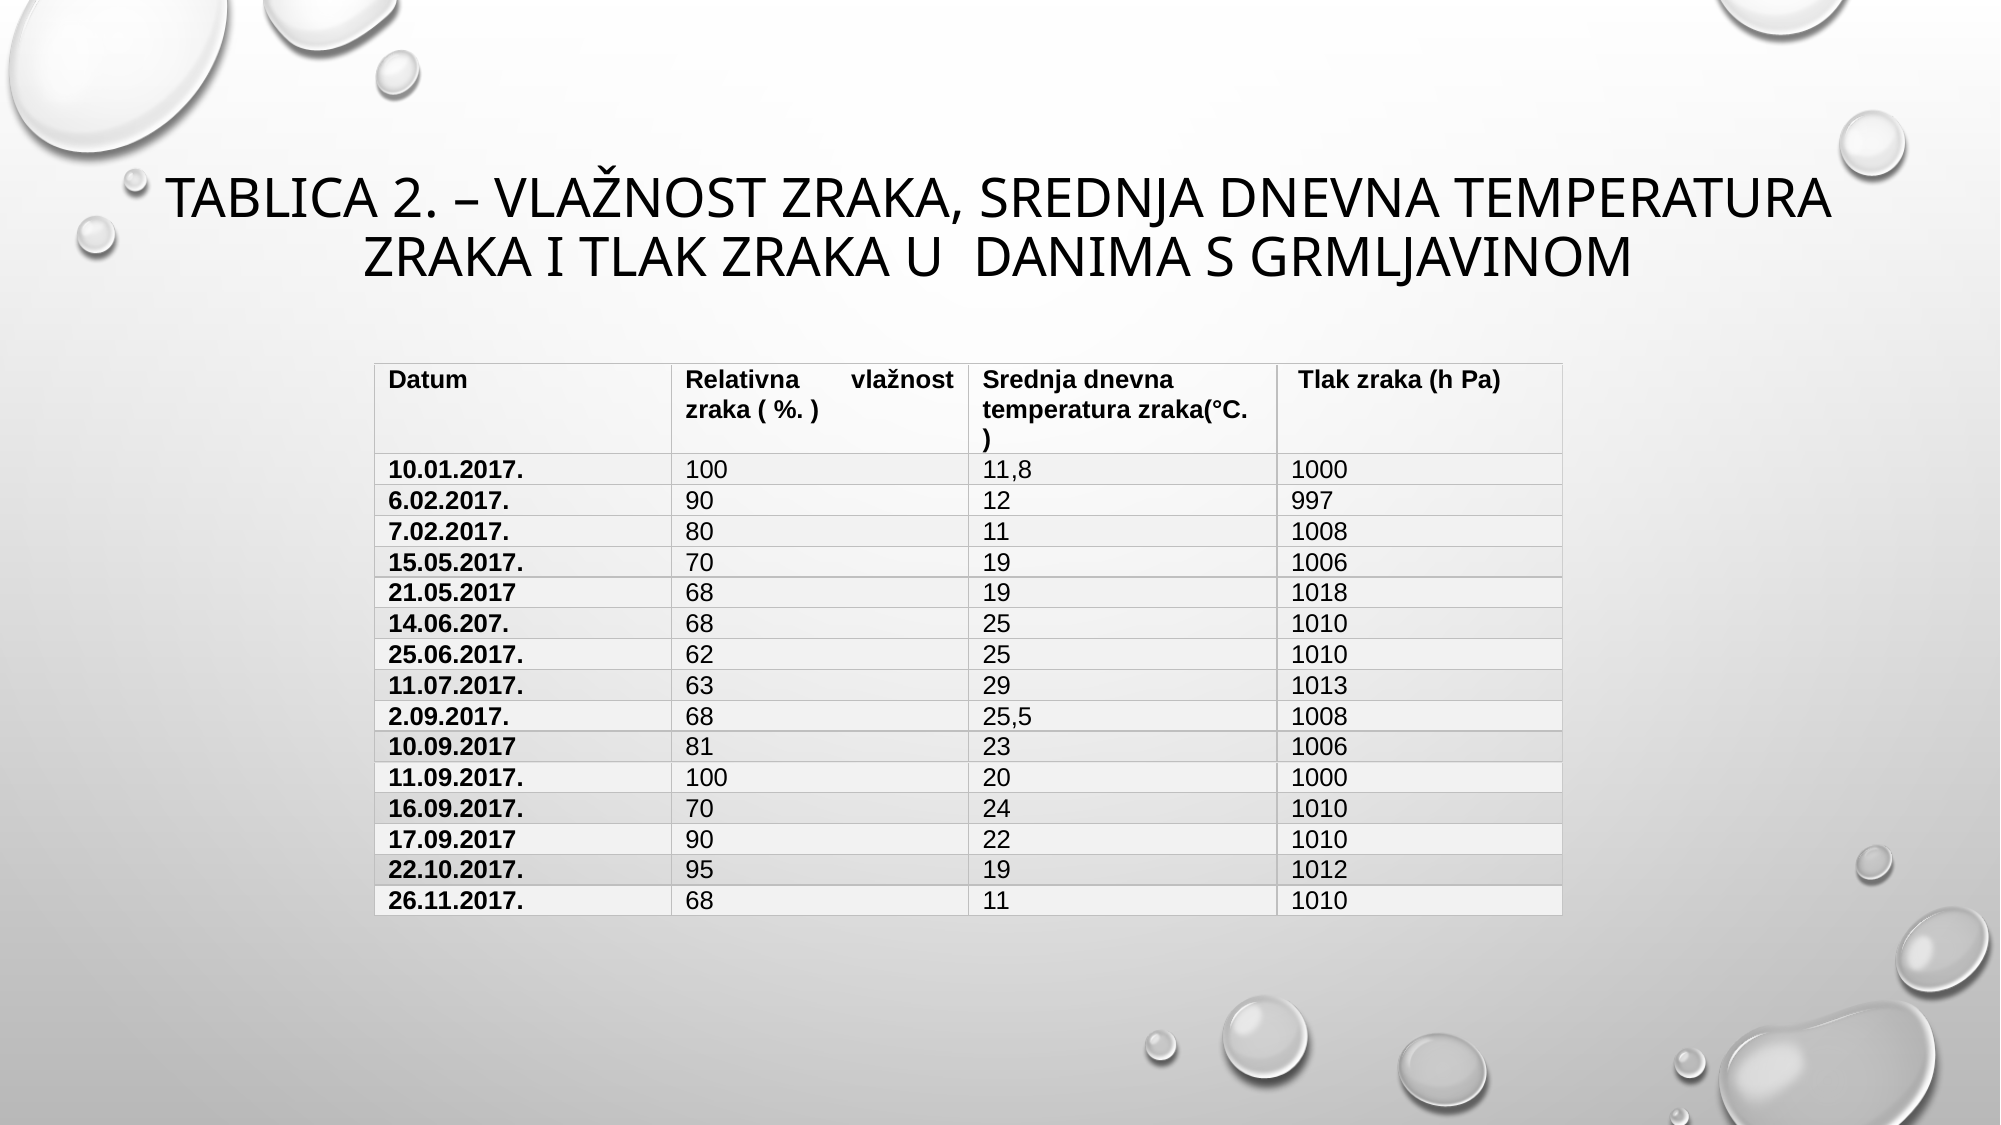

# Tablica 2. – Vlažnost zraka, srednja dnevna temperatura zraka i tlak zraka u danima s grmljavinom